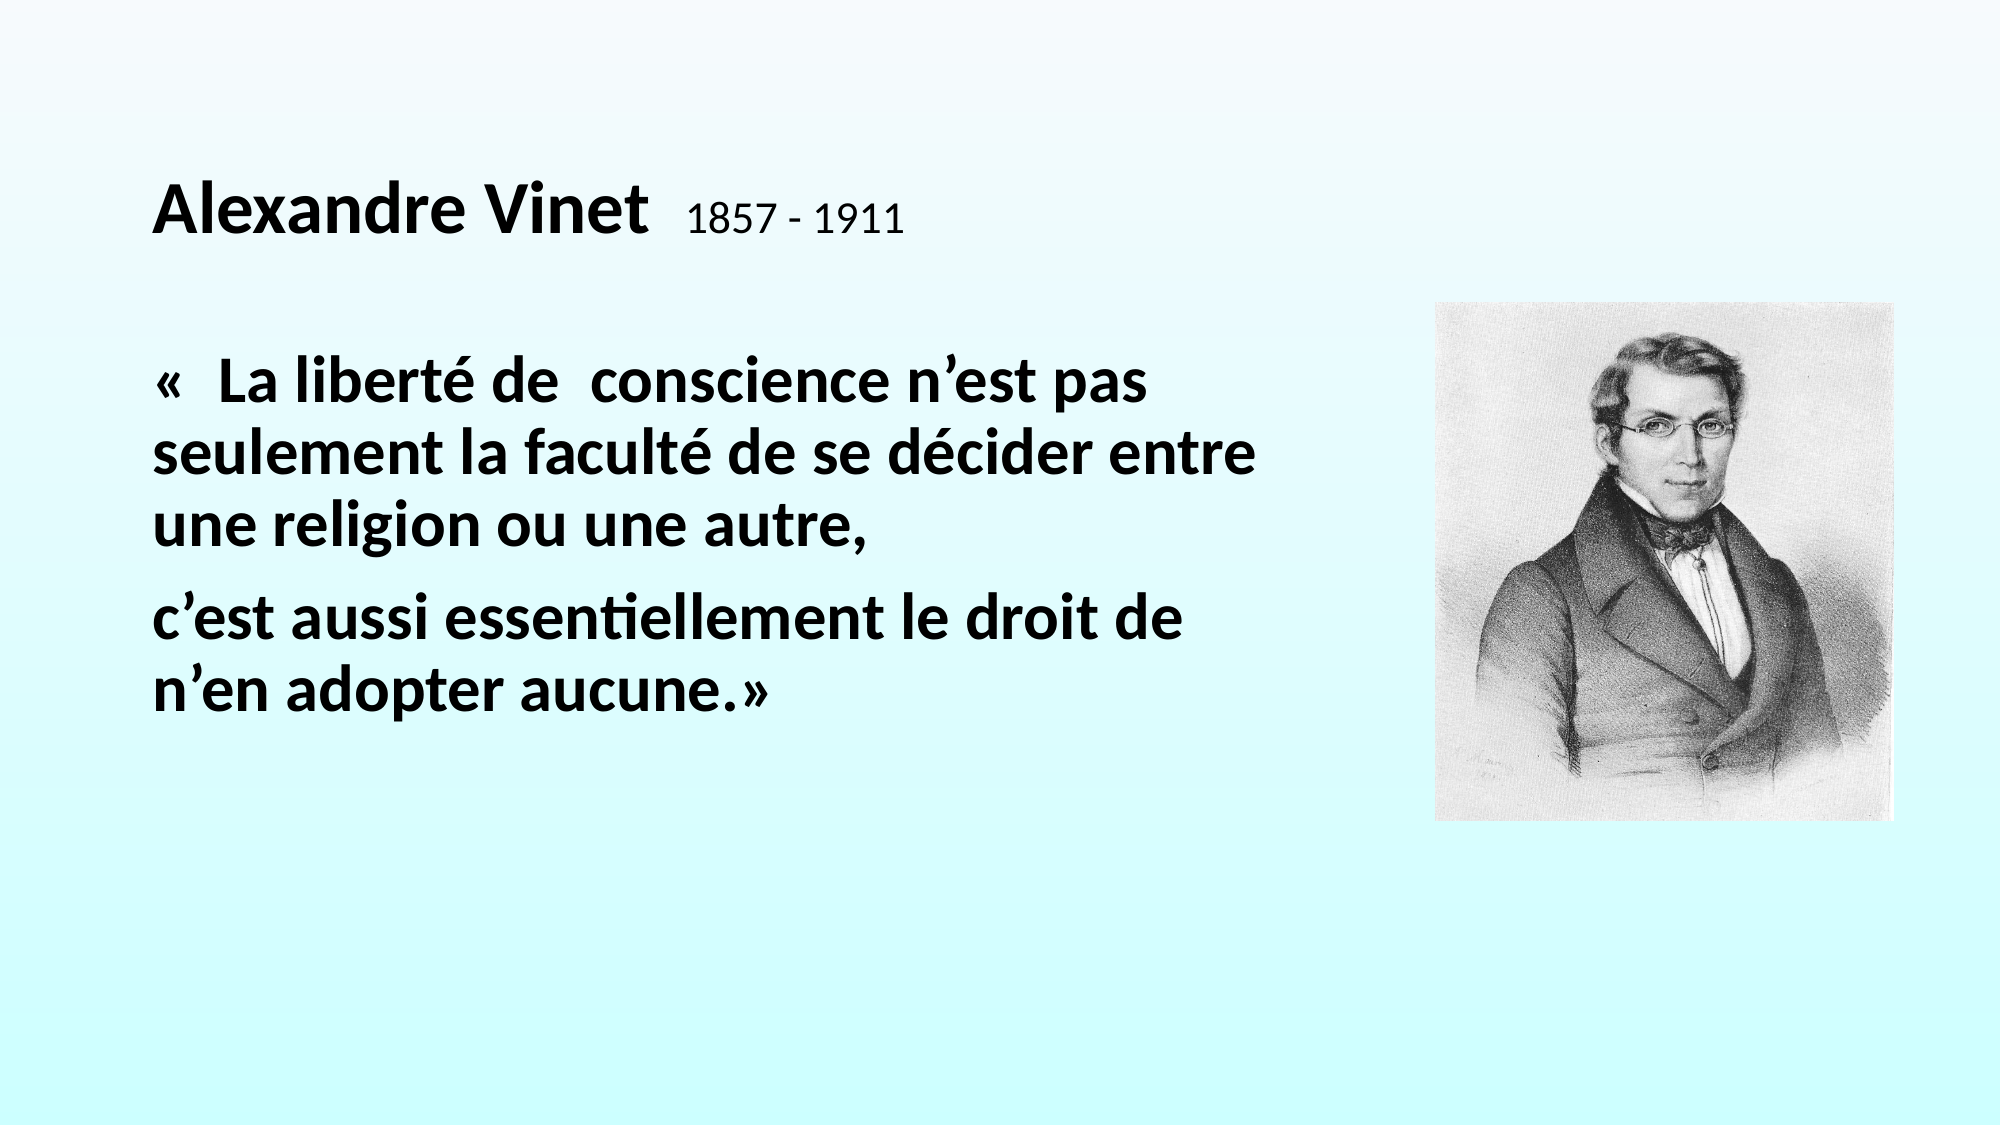

# Alexandre Vinet 1857 - 1911
«  La liberté de conscience n’est pas seulement la faculté de se décider entre une religion ou une autre,
c’est aussi essentiellement le droit de n’en adopter aucune.»